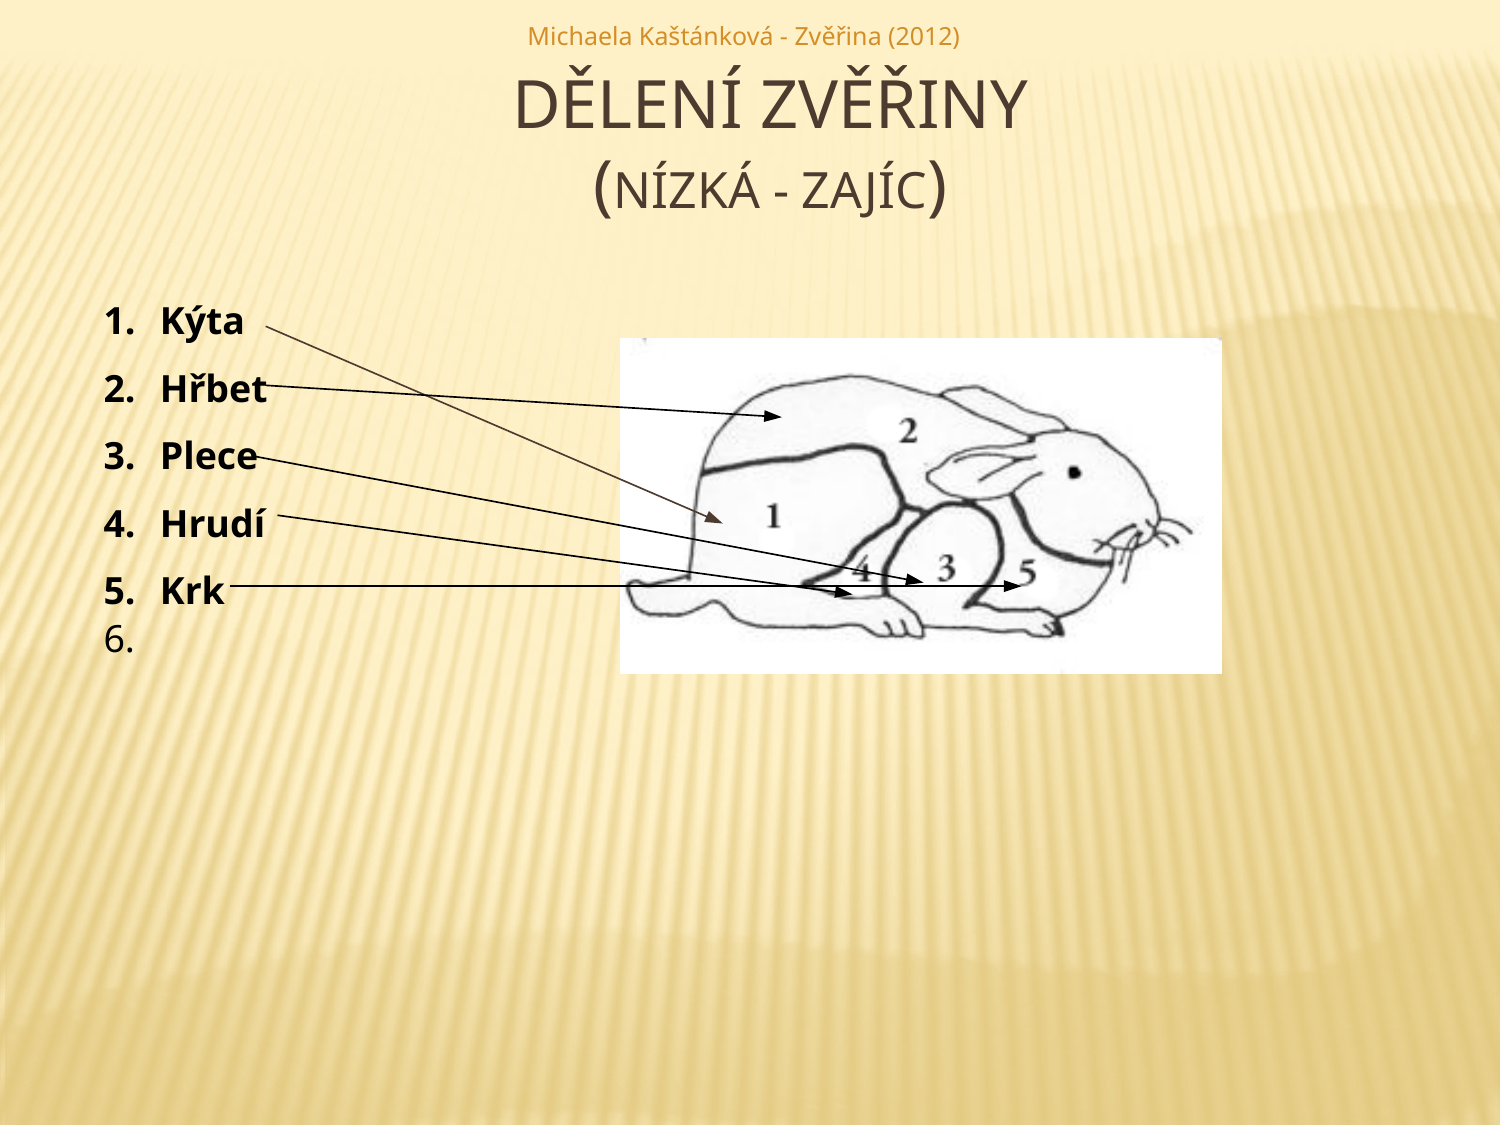

Michaela Kaštánková - Zvěřina (2012)
# dělení zvěřiny (nízká - zajíc)
Kýta
Hřbet
Plece
Hrudí
Krk